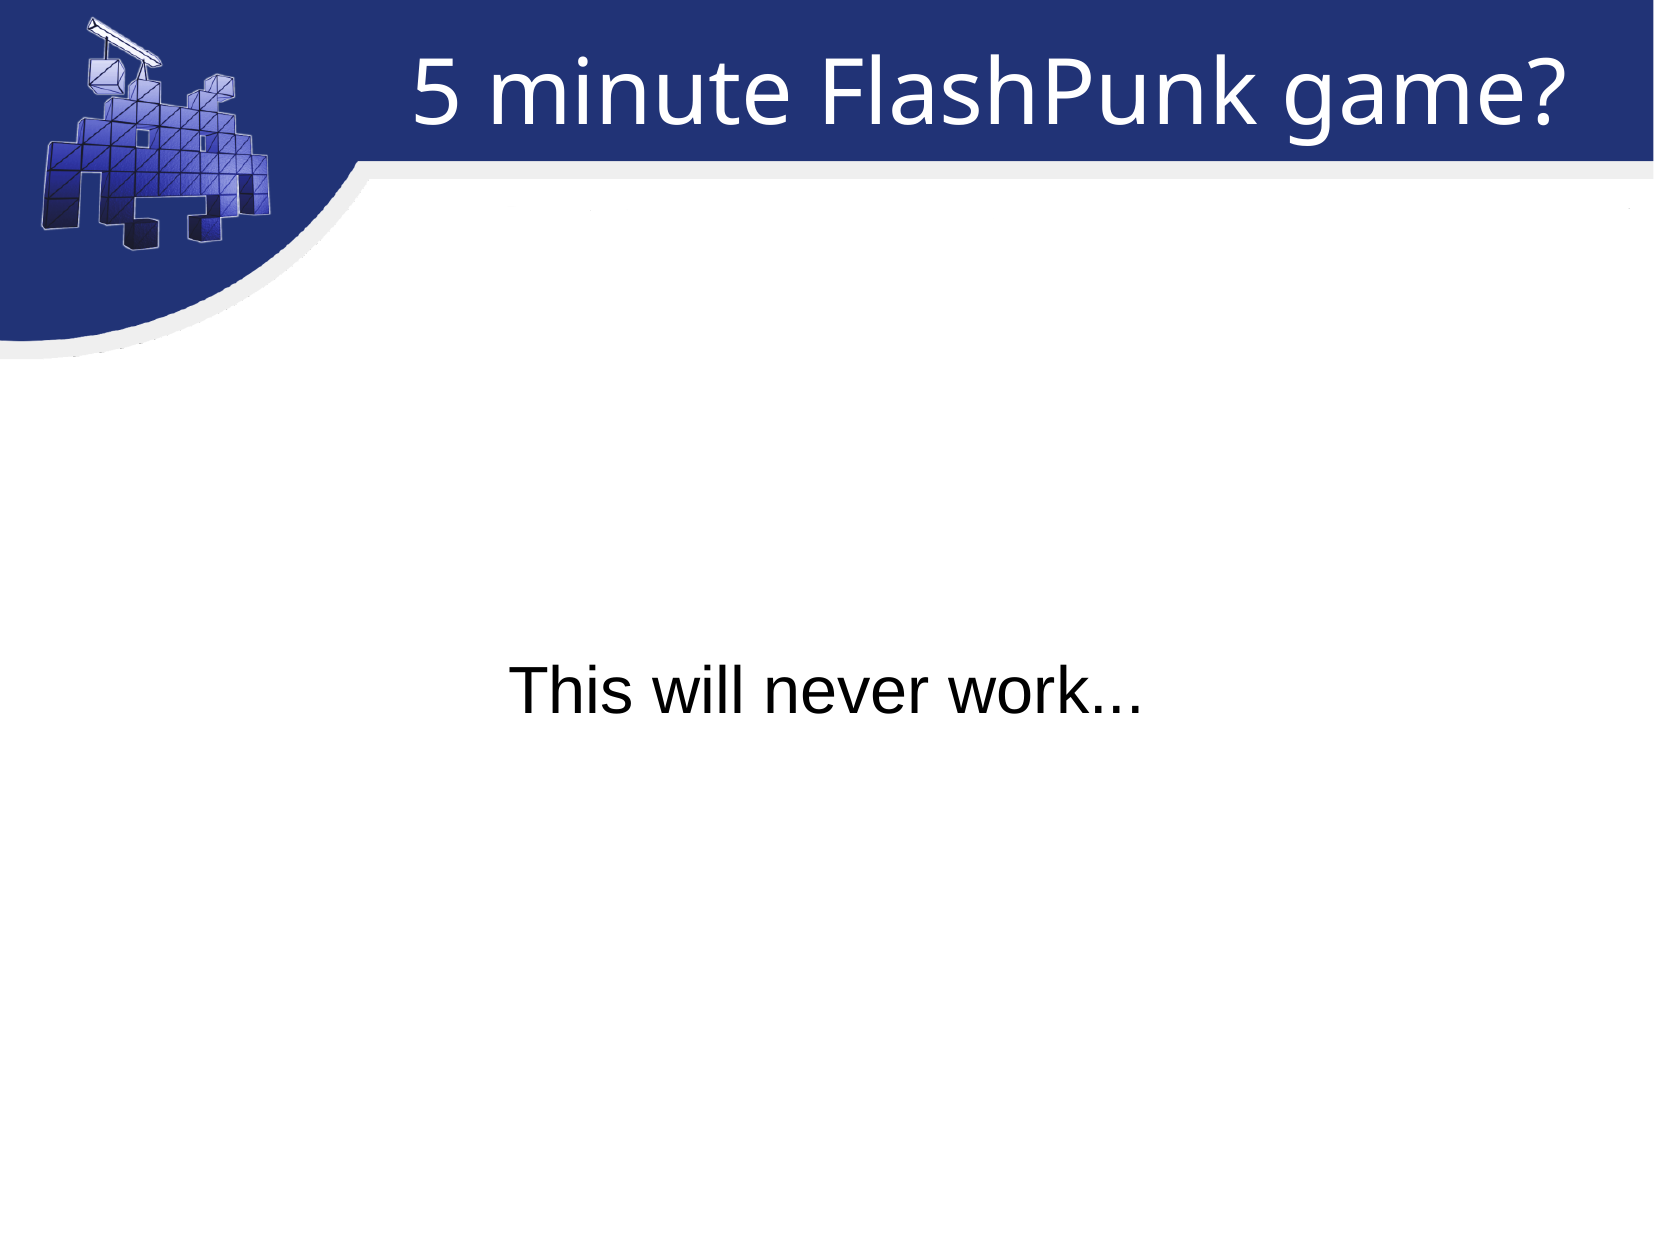

# 5 minute FlashPunk game?
This will never work...